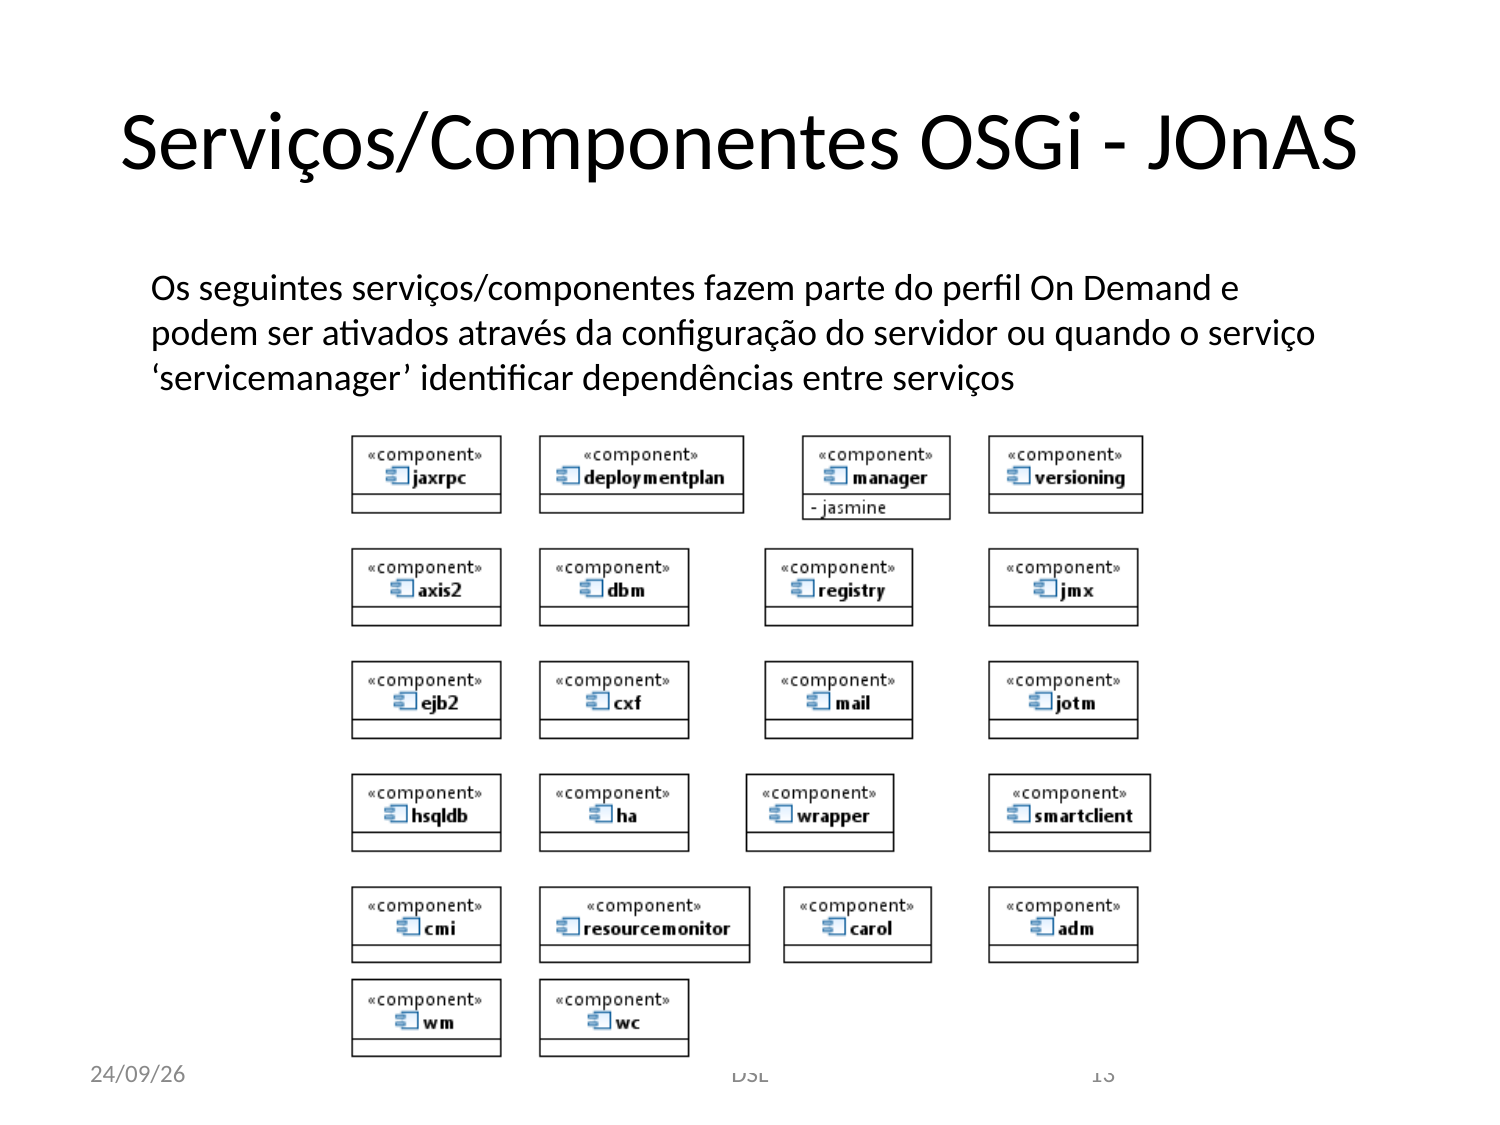

# Serviços/Componentes OSGi - JOnAS
Os seguintes serviços/componentes fazem parte do perfil On Demand e podem ser ativados através da configuração do servidor ou quando o serviço ‘servicemanager’ identificar dependências entre serviços
DSL